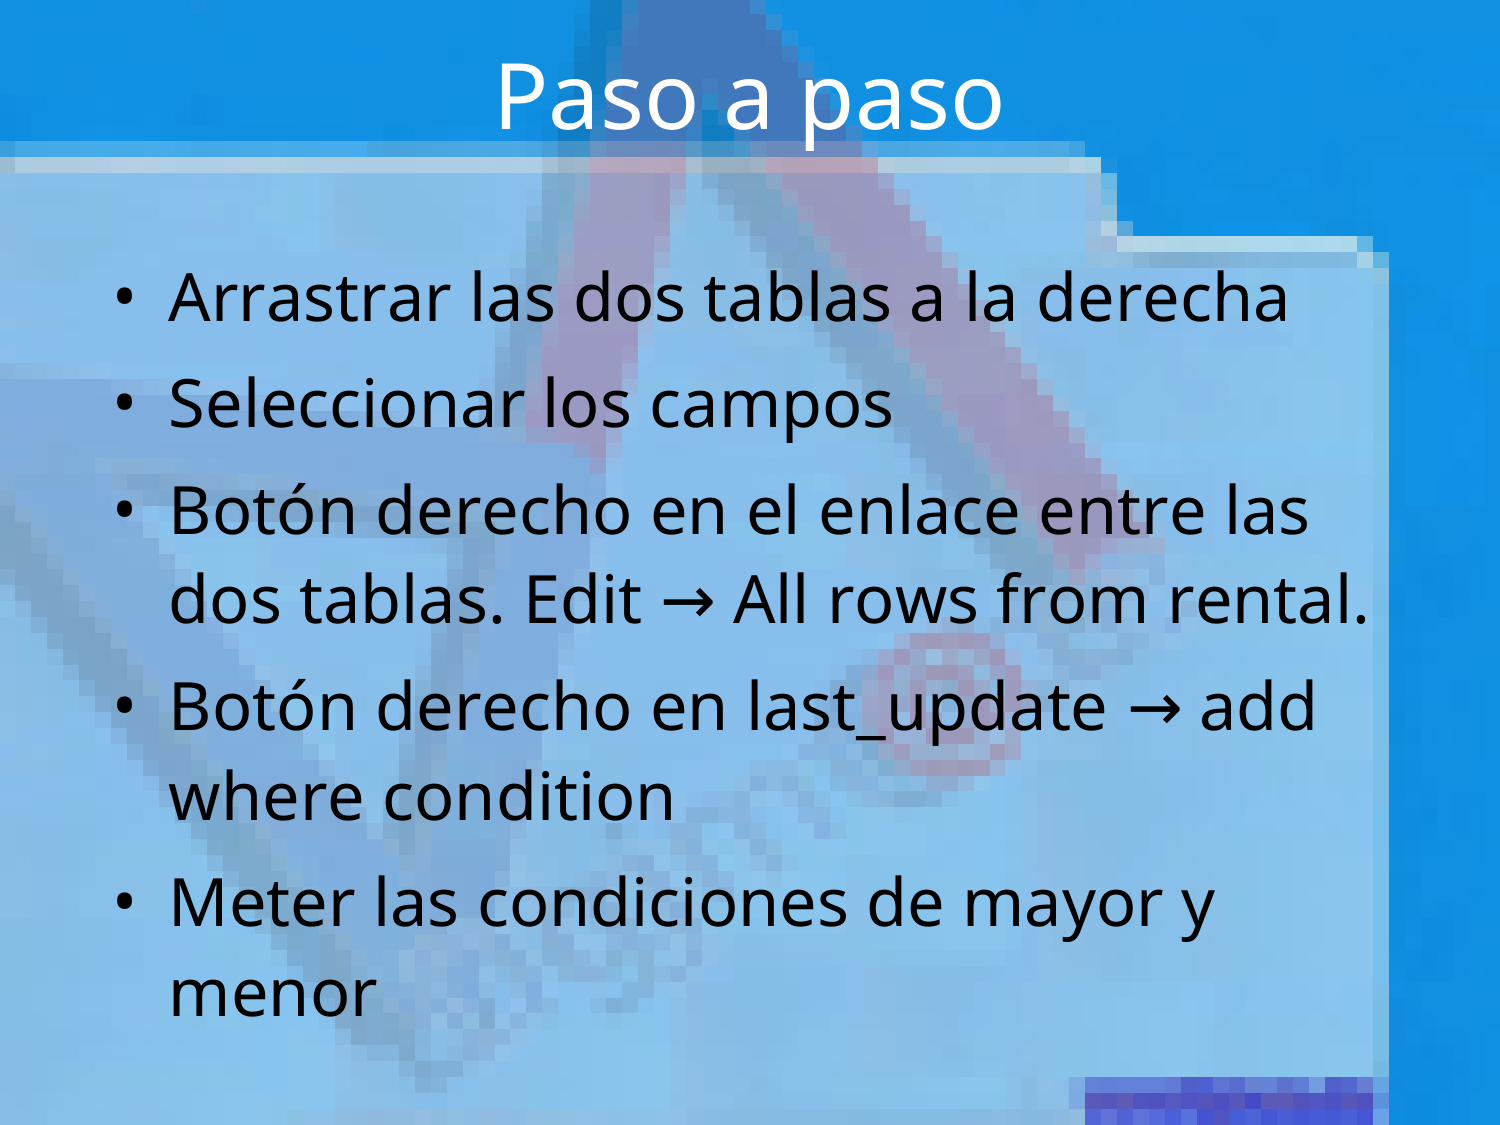

# Paso a paso
Arrastrar las dos tablas a la derecha
Seleccionar los campos
Botón derecho en el enlace entre las dos tablas. Edit → All rows from rental.
Botón derecho en last_update → add where condition
Meter las condiciones de mayor y menor